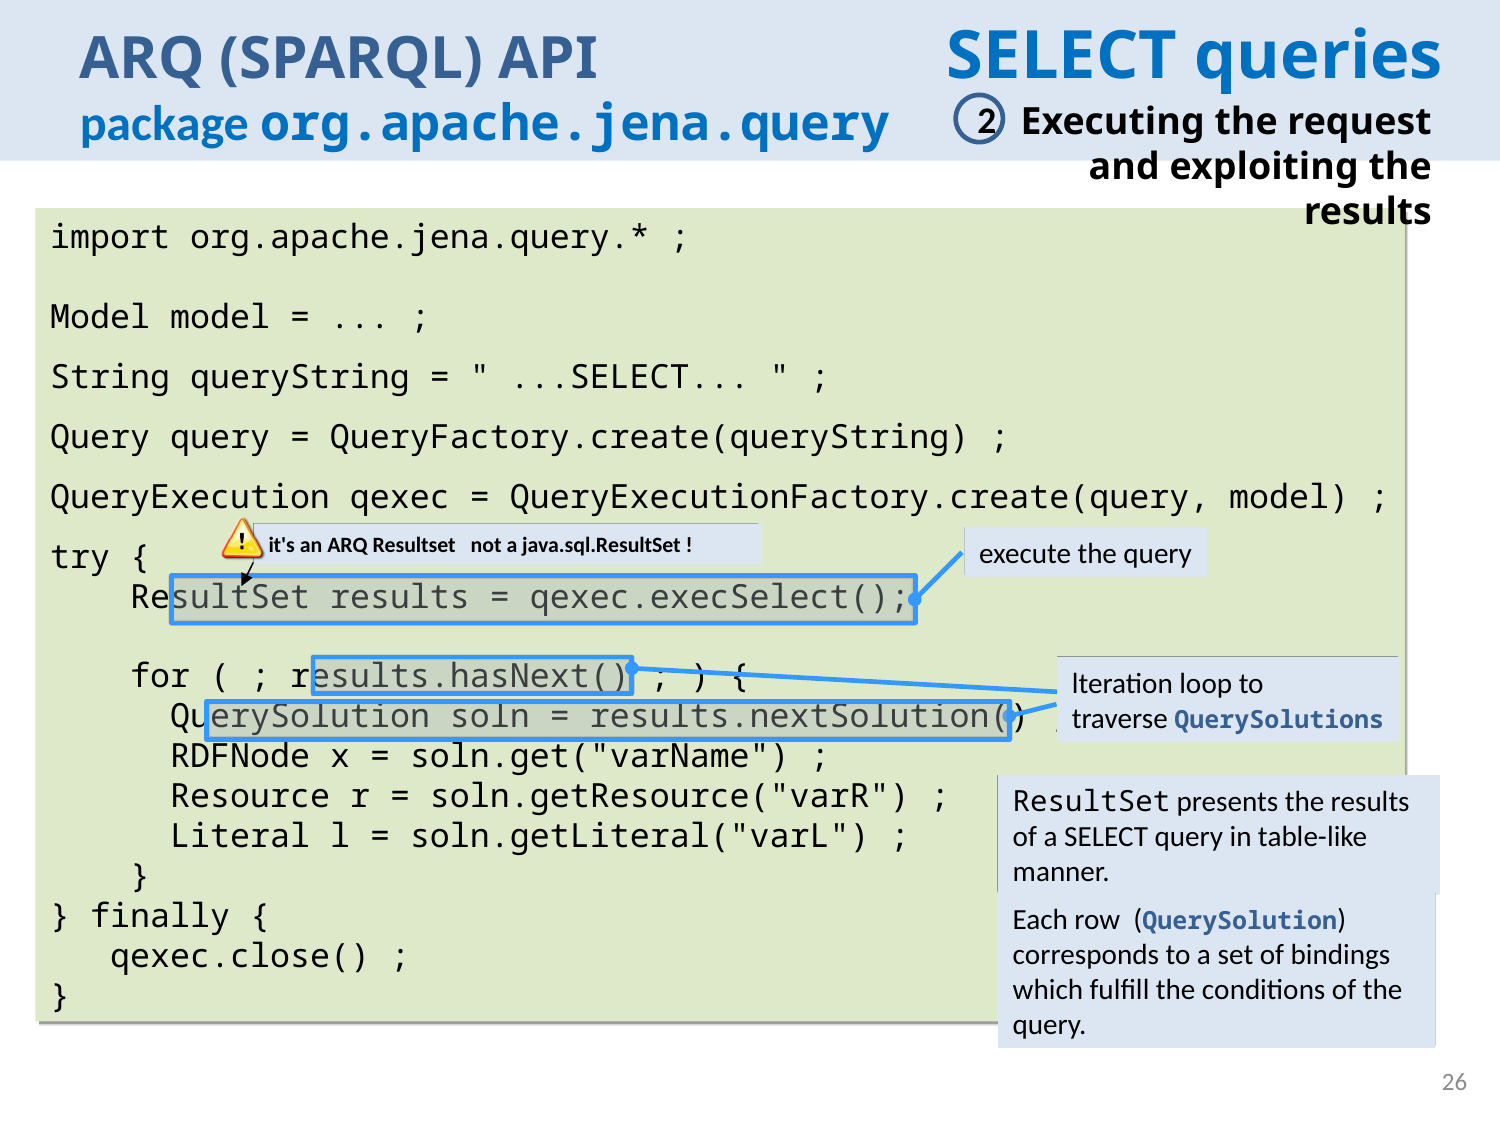

# SELECT queries
ARQ (SPARQL) API
package org.apache.jena.query
Executing the request and exploiting the results
2
import org.apache.jena.query.* ;
Model model = ... ;
String queryString = " ...SELECT... " ;
Query query = QueryFactory.create(queryString) ;
QueryExecution qexec = QueryExecutionFactory.create(query, model) ;
try {
 ResultSet results = qexec.execSelect();
 for ( ; results.hasNext() ; ) {
 QuerySolution soln = results.nextSolution() ;
 RDFNode x = soln.get("varName") ;
 Resource r = soln.getResource("varR") ;
 Literal l = soln.getLiteral("varL") ;
 }
} finally {
 qexec.close() ;
}
it's an ARQ Resultset not a java.sql.ResultSet !
execute the query
lteration loop to
traverse QuerySolutions
ResultSet presents the results of a SELECT query in table-like manner.
Each row (QuerySolution) corresponds to a set of bindings which fulfill the conditions of the query.